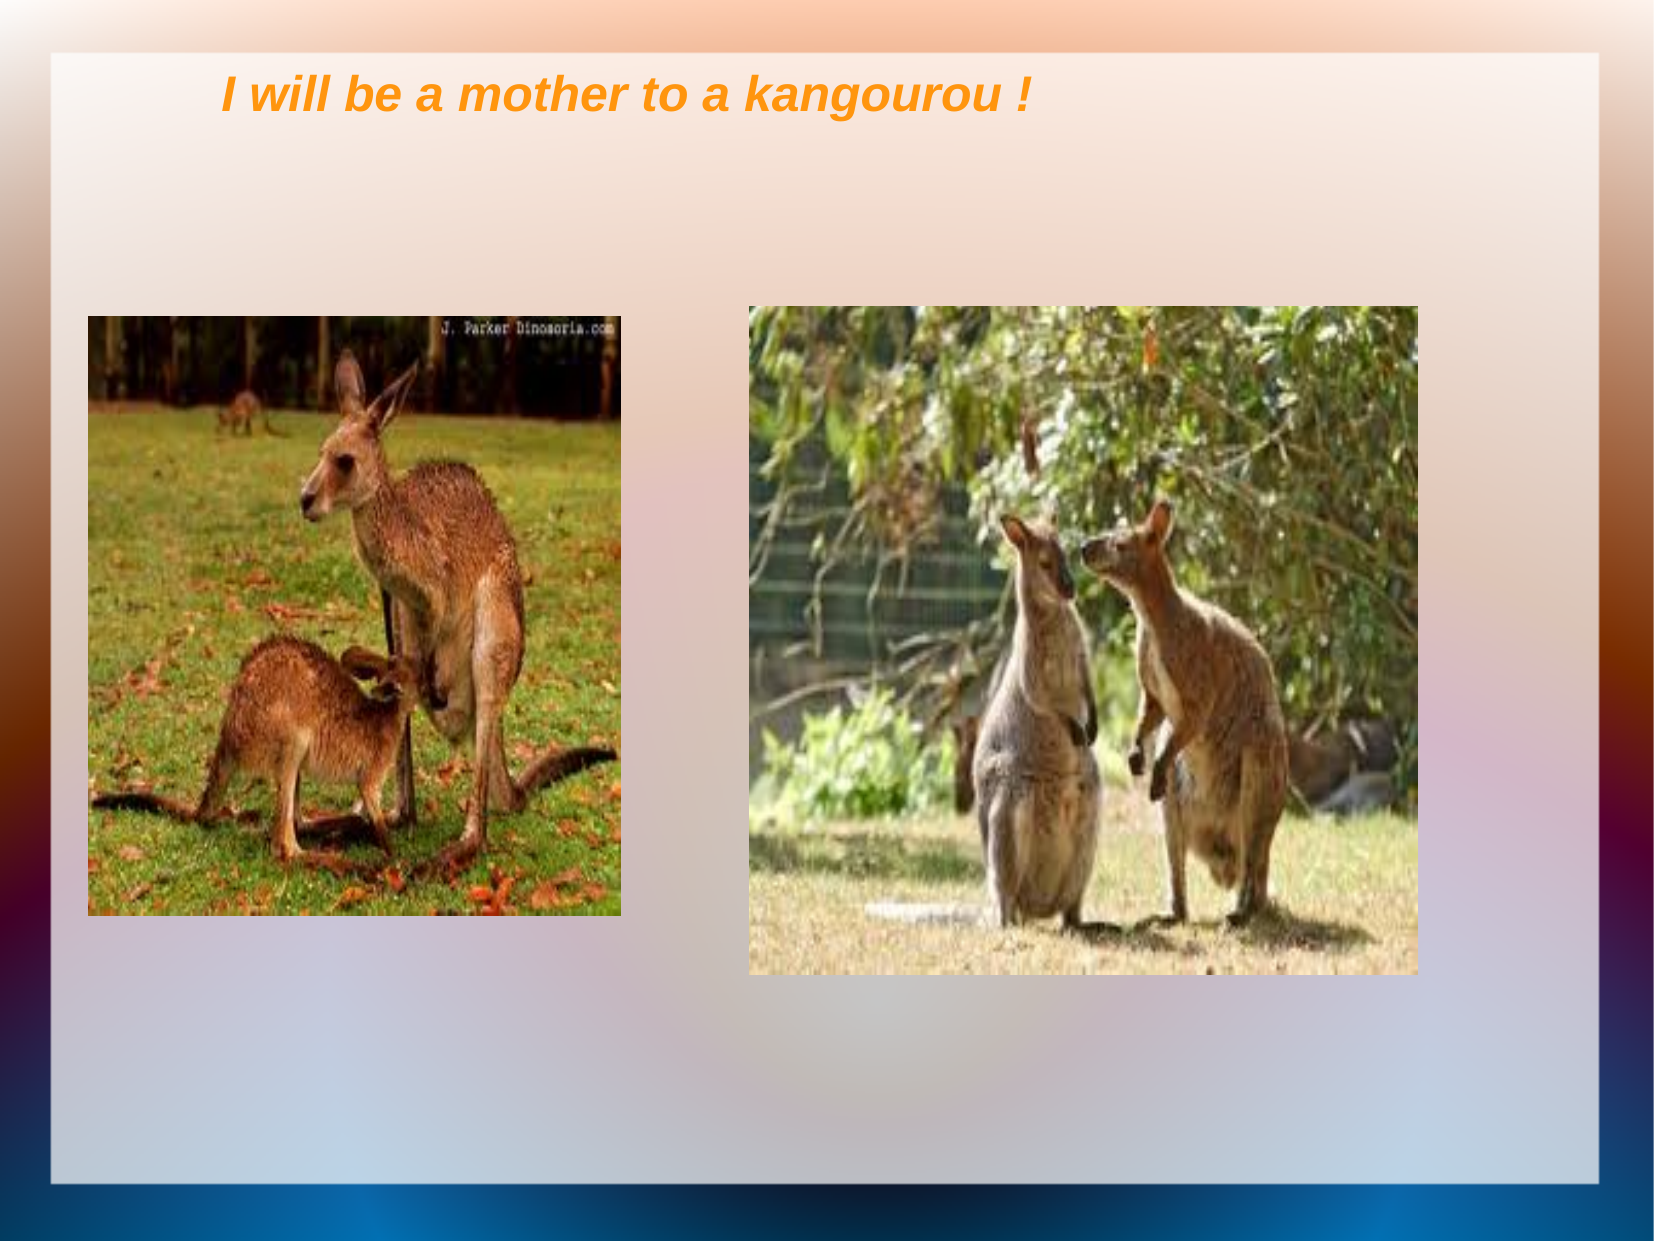

I will be a mother to a kangourou !